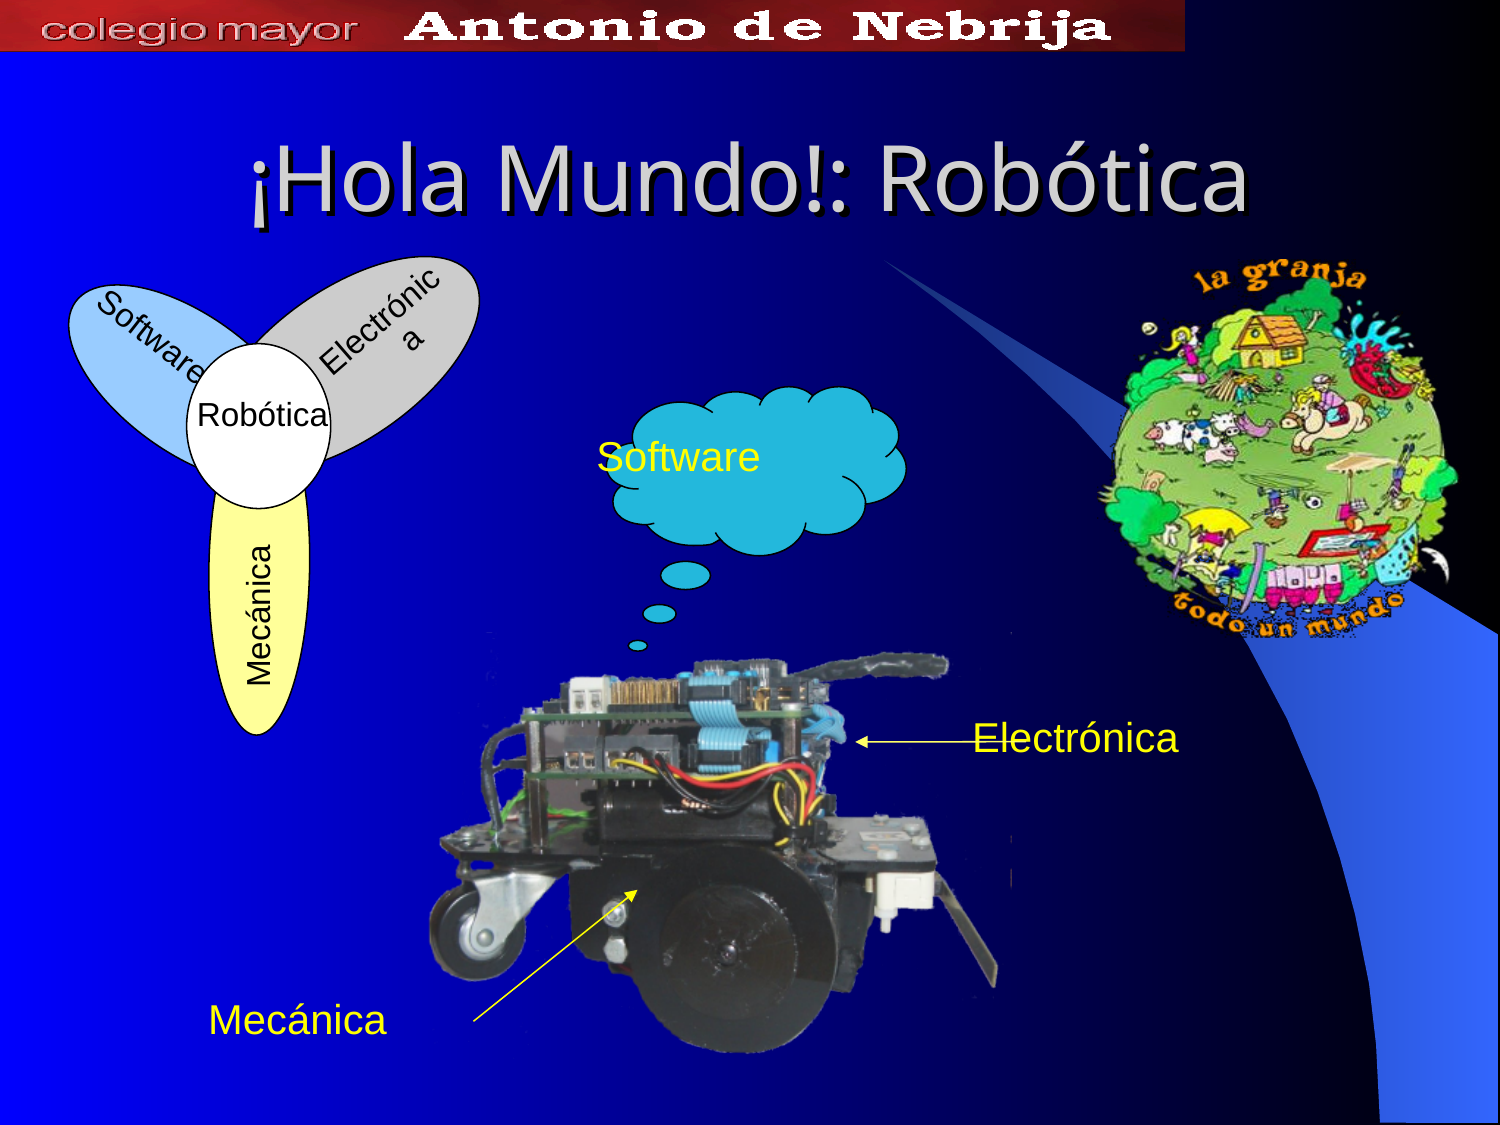

# ¡Hola Mundo!: Robótica
Electrónica
Software
Robótica
Mecánica
Software
Electrónica
Mecánica